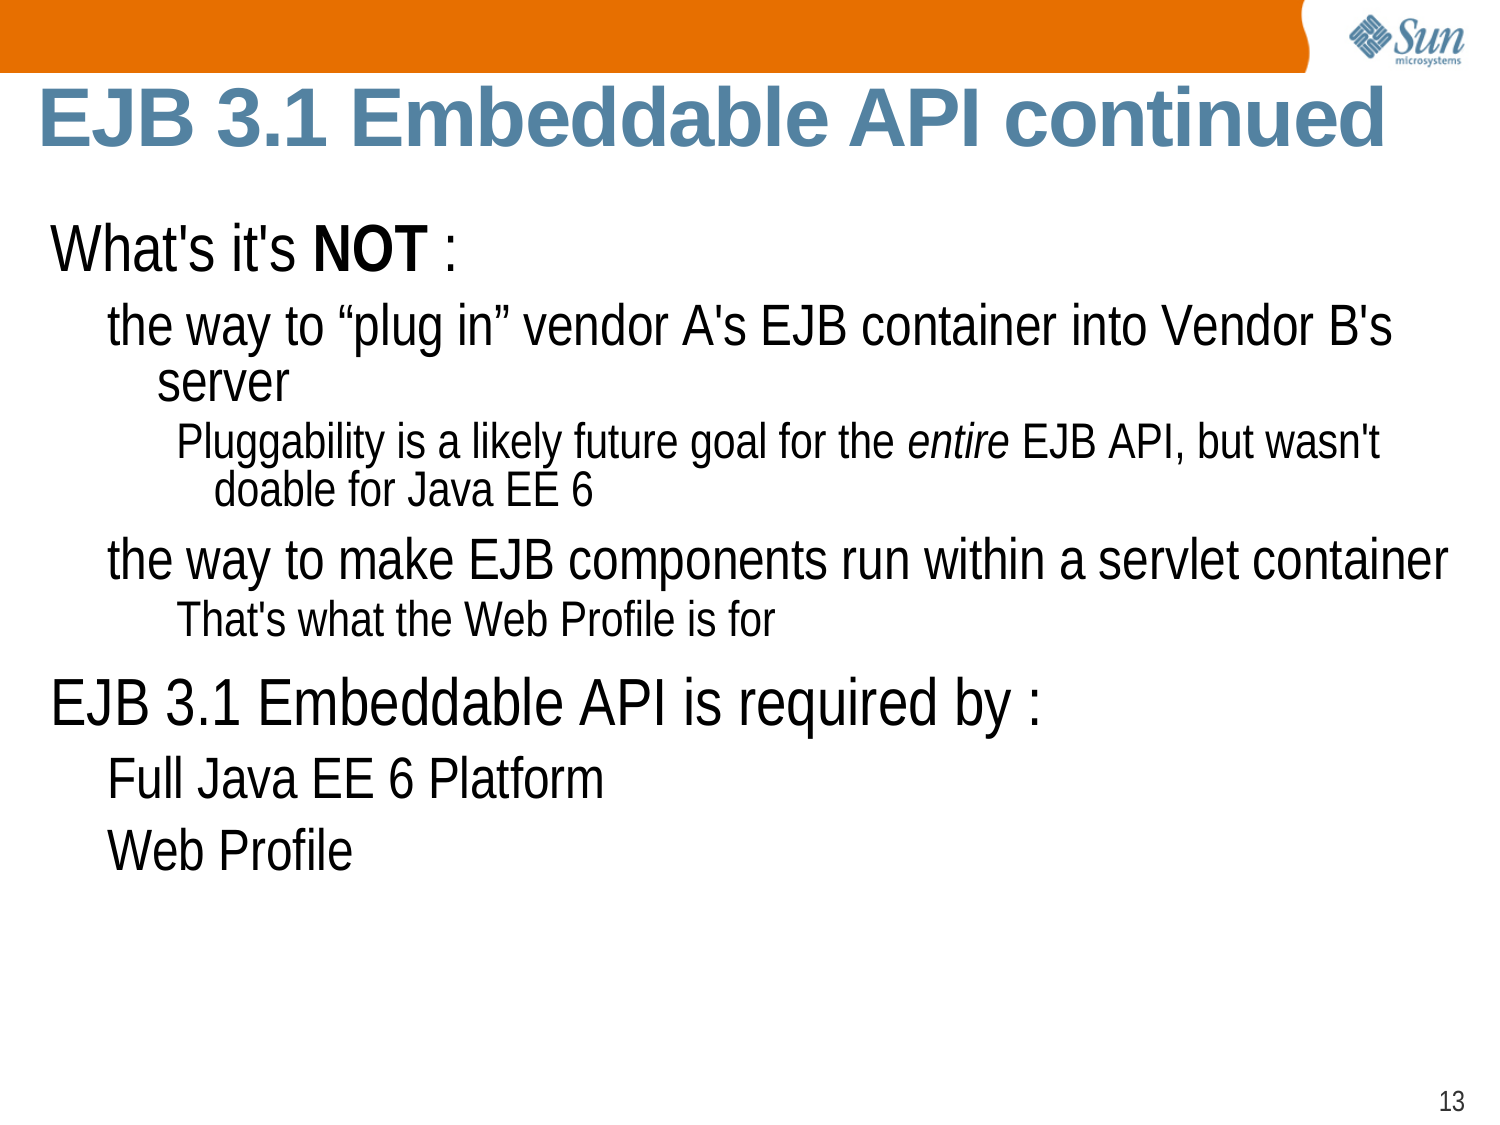

# EJB 3.1 Embeddable API continued
What's it's NOT :
the way to “plug in” vendor A's EJB container into Vendor B's server
Pluggability is a likely future goal for the entire EJB API, but wasn't doable for Java EE 6
the way to make EJB components run within a servlet container
That's what the Web Profile is for
EJB 3.1 Embeddable API is required by :
Full Java EE 6 Platform
Web Profile